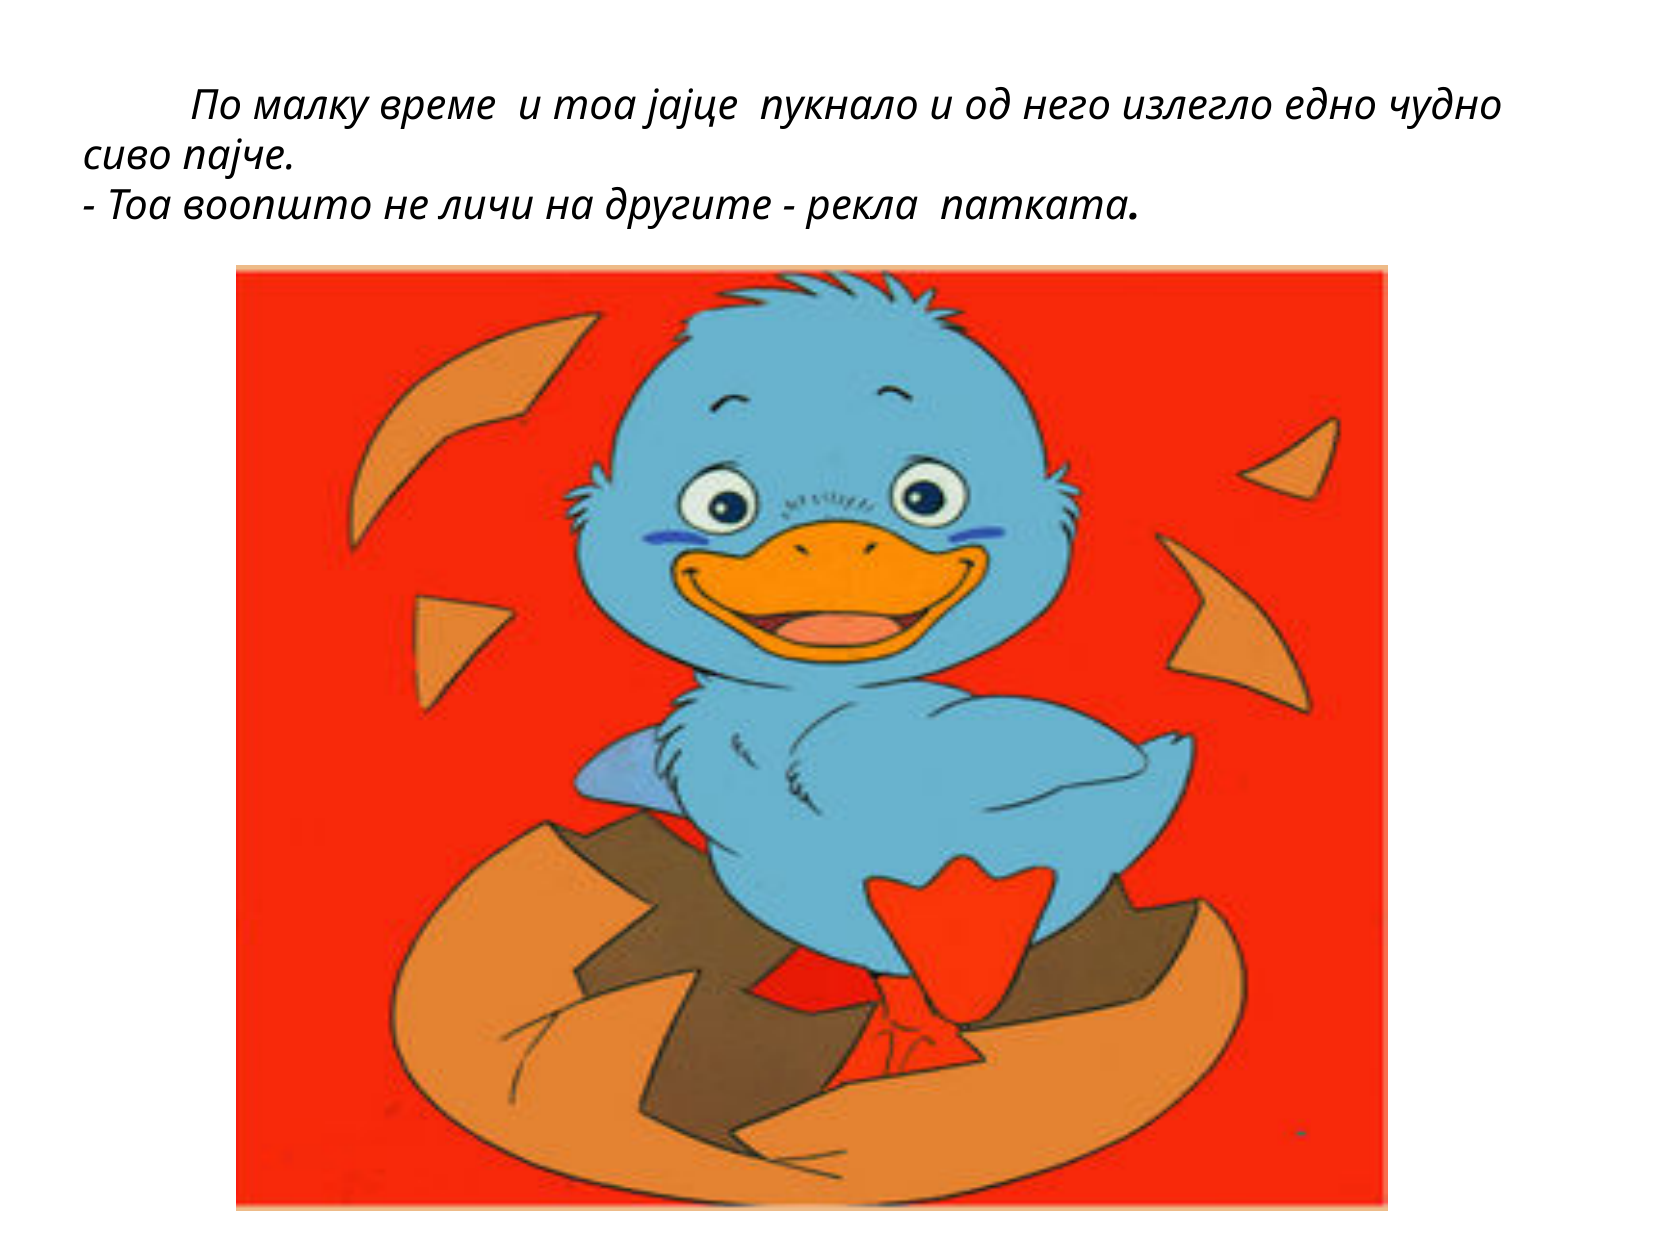

# По малку време и тоа јајце пукнало и од него излегло едно чудно сиво пајче.  - Тоа воопшто не личи на другите - рекла патката.